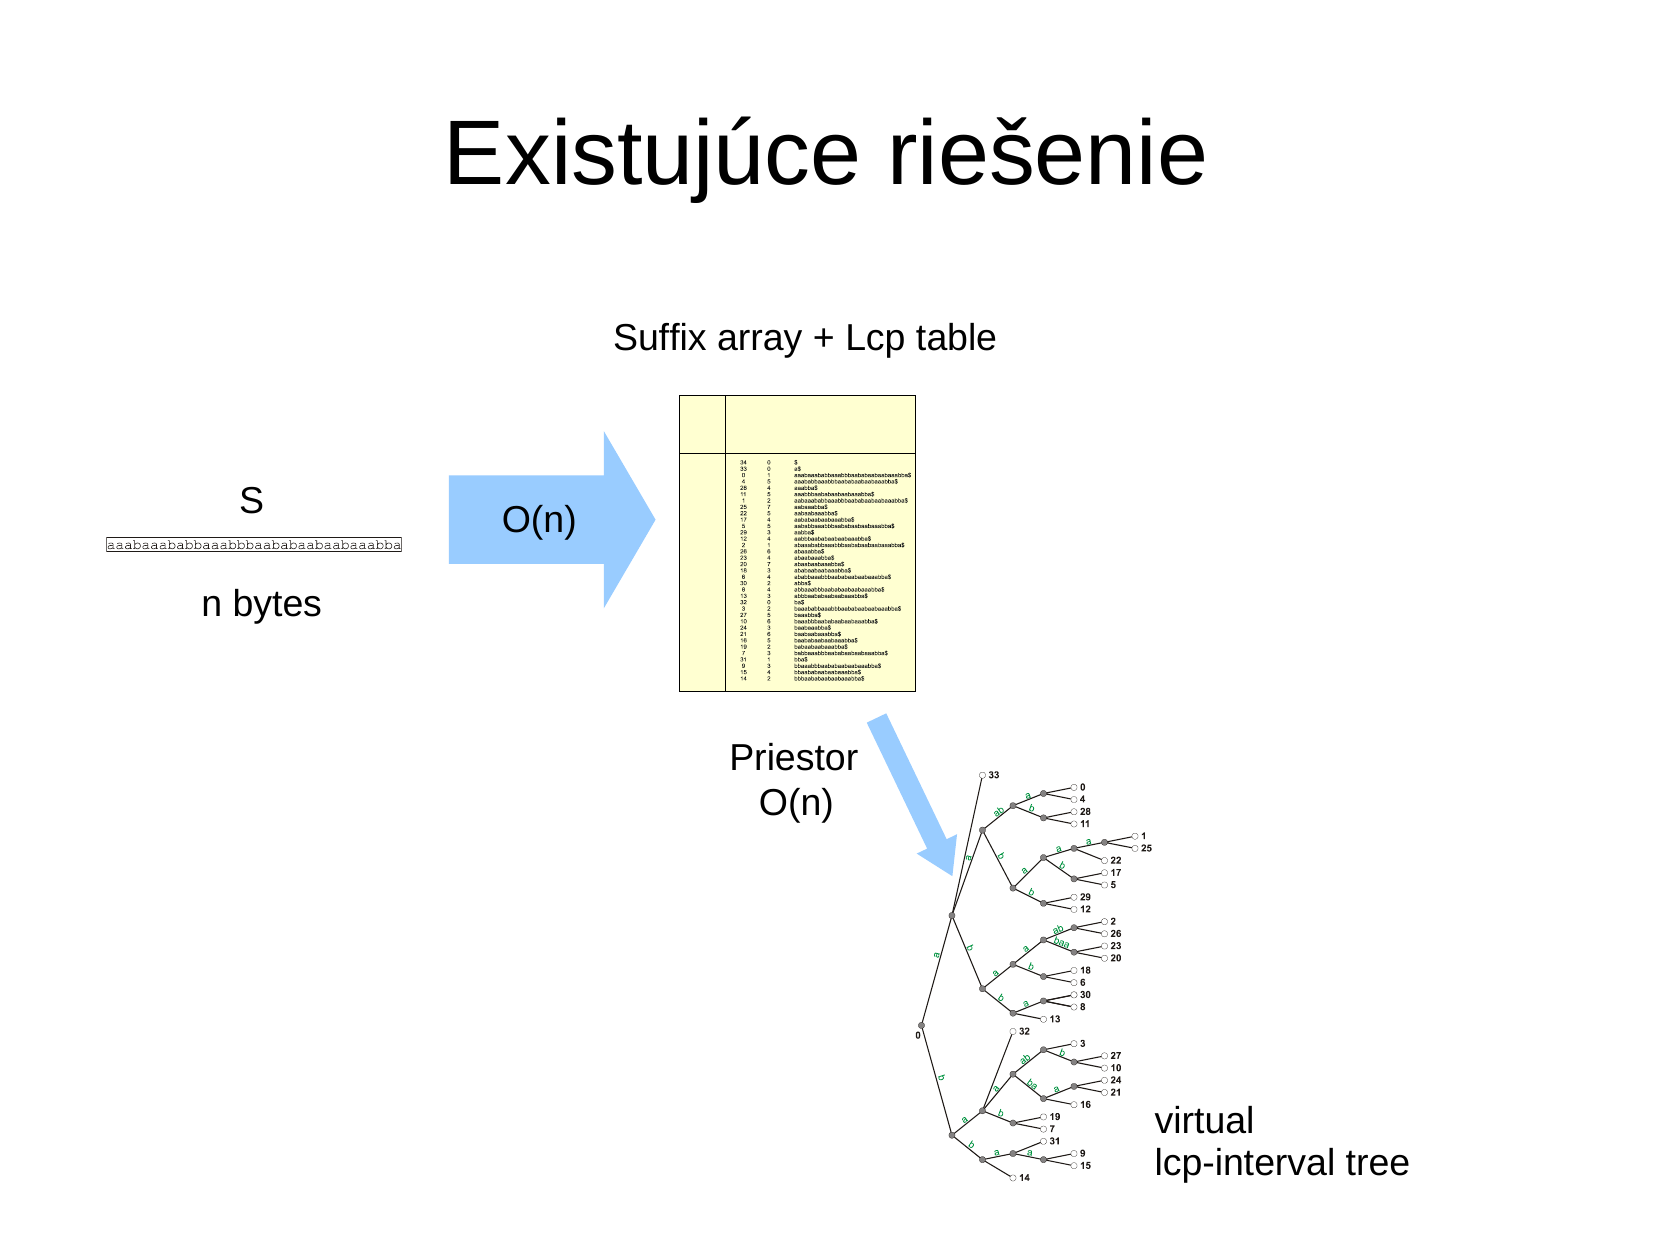

# Existujúce riešenie
Suffix array + Lcp table
O(n)
S
n bytes
Priestor
O(n)
virtual
lcp-interval tree